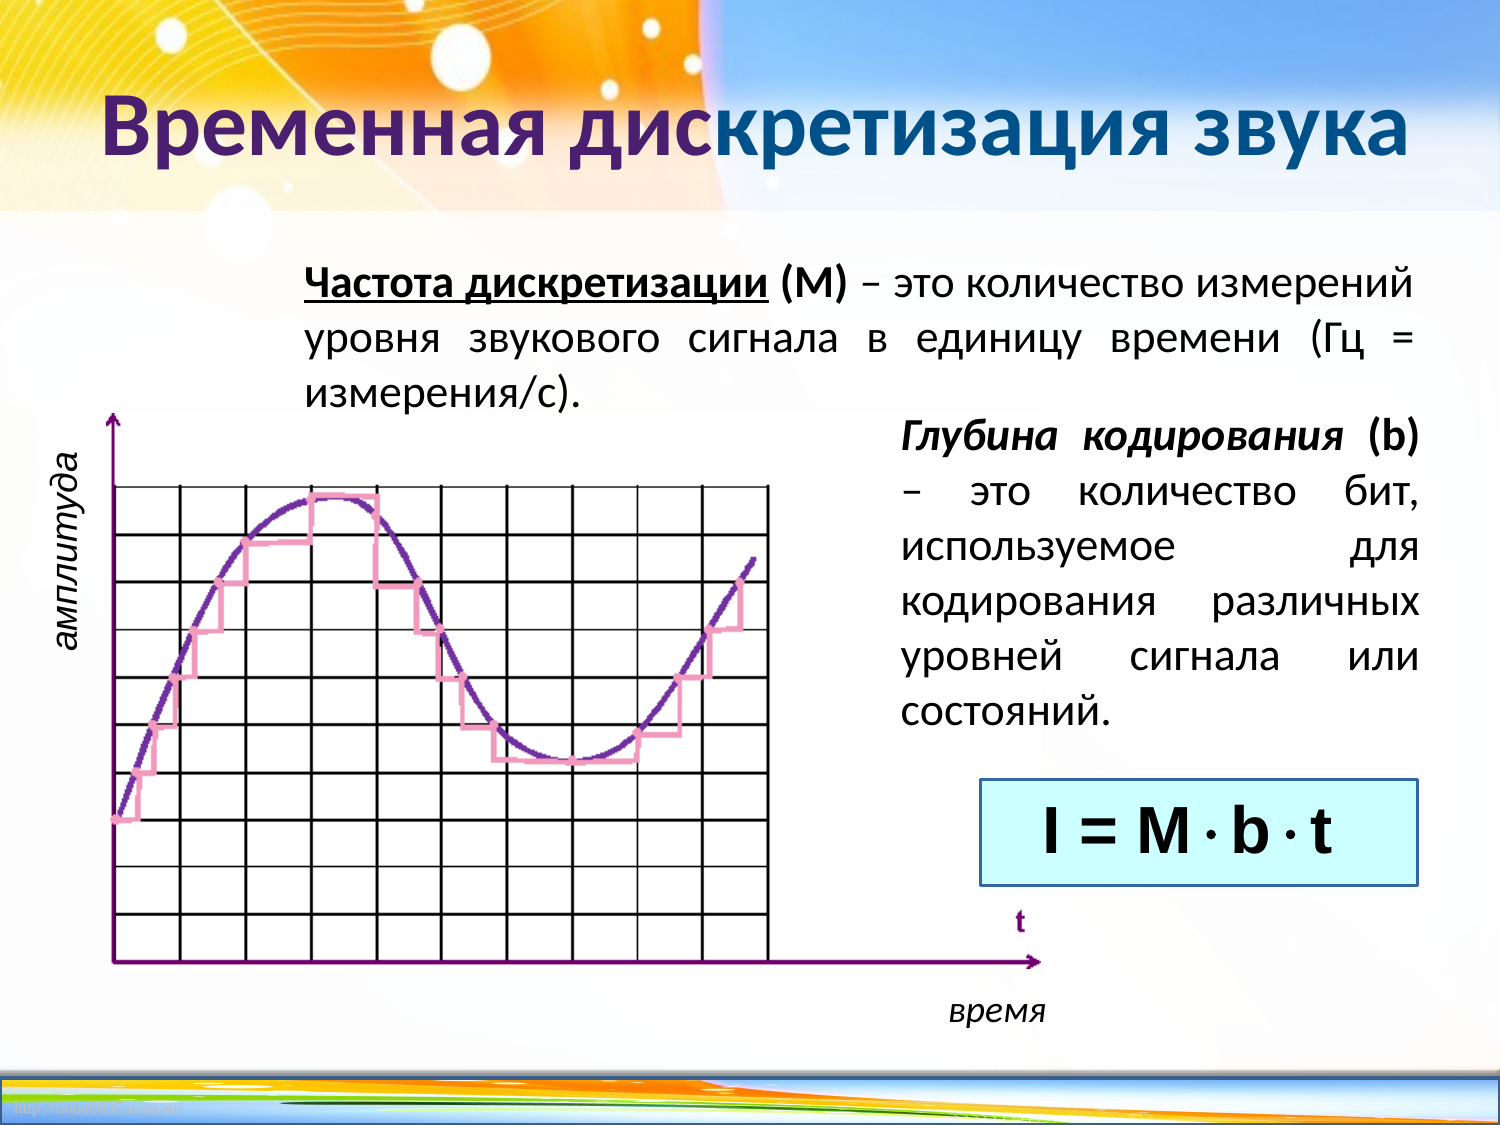

# Временная дискретизация звука
Частота дискретизации (М) – это количество измерений уровня звукового сигнала в единицу времени (Гц = измерения/с).
Глубина кодирования (b) – это количество бит, используемое для кодирования различных уровней сигнала или состояний.
амплитуда
I = Mbt
время